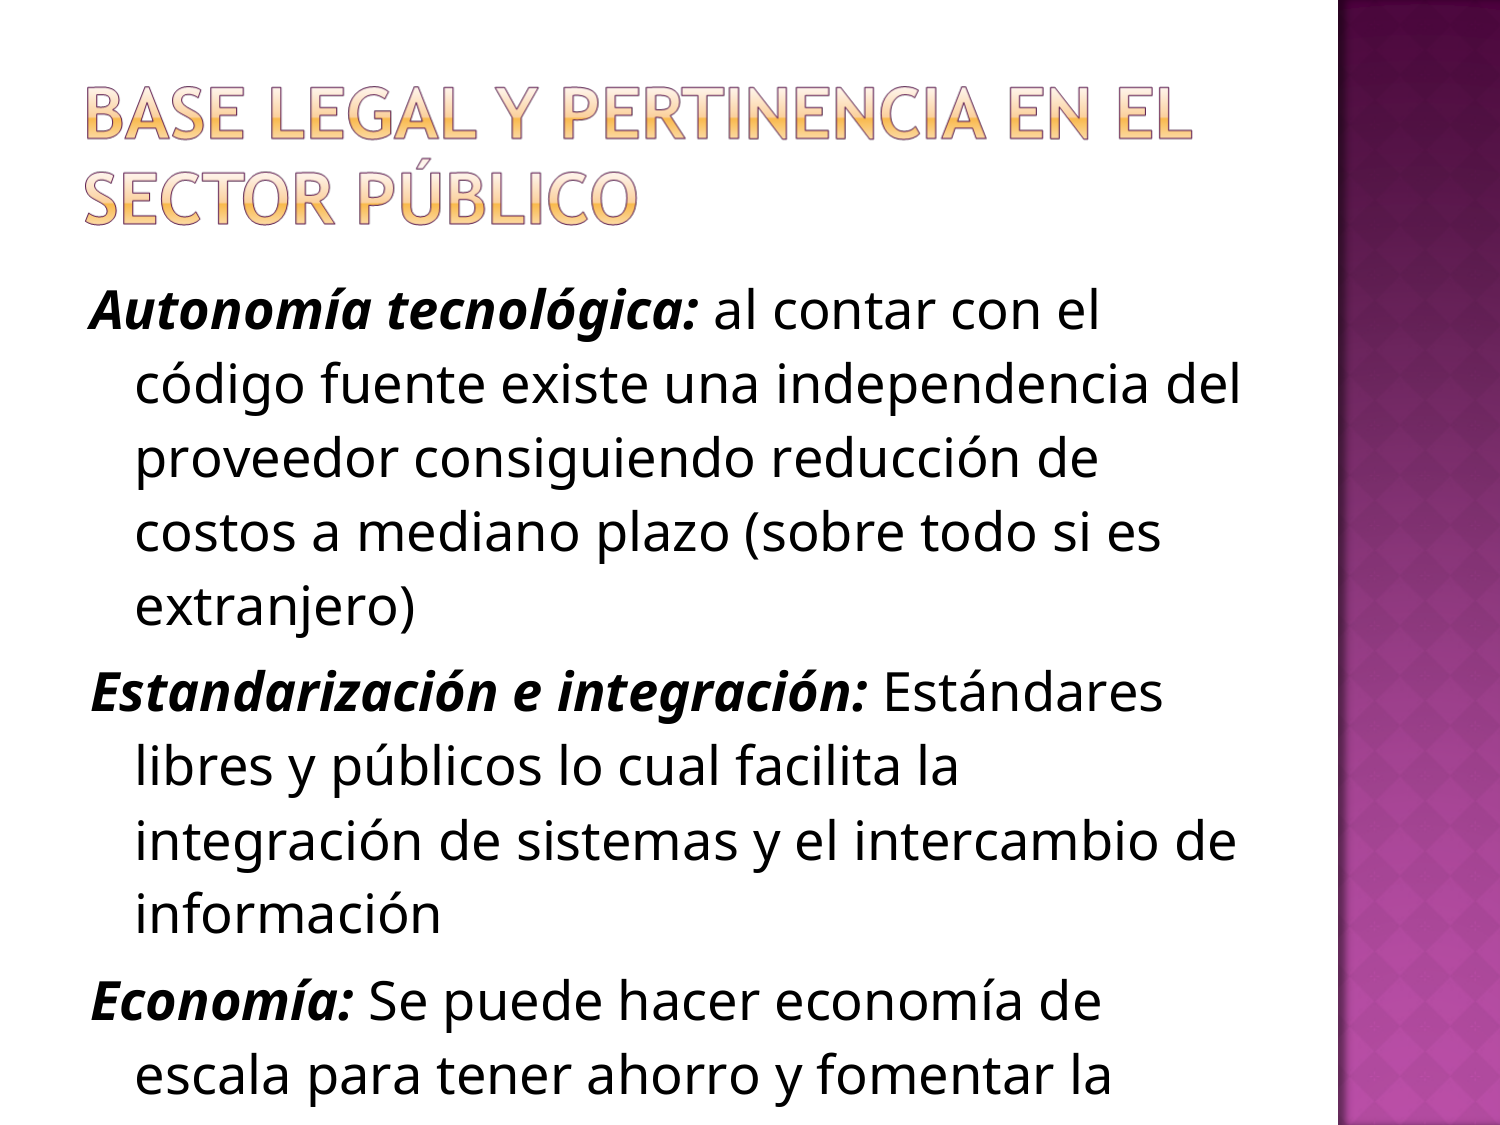

# Autonomía tecnológica: al contar con el código fuente existe una independencia del proveedor consiguiendo reducción de costos a mediano plazo (sobre todo si es extranjero)
Estandarización e integración: Estándares libres y públicos lo cual facilita la integración de sistemas y el intercambio de información
Economía: Se puede hacer economía de escala para tener ahorro y fomentar la industria interna de software